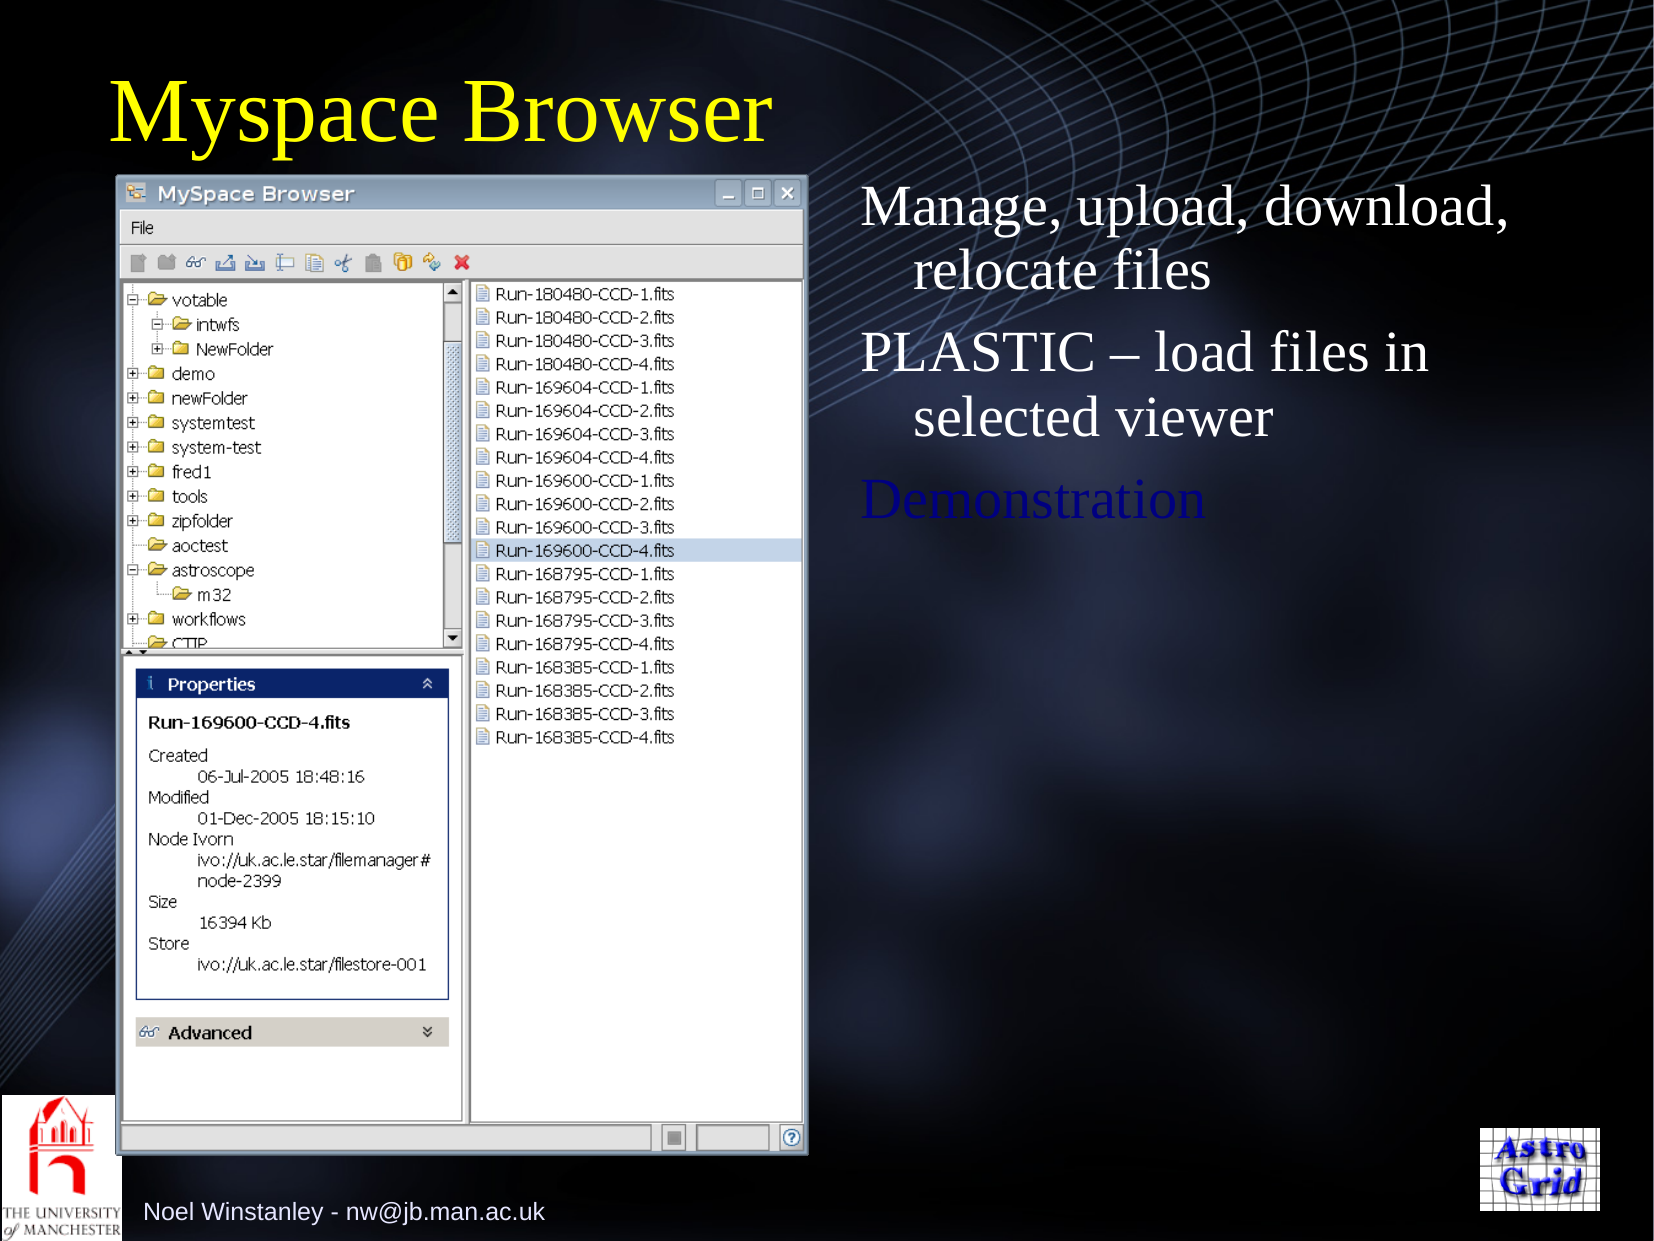

# Myspace Browser
Manage, upload, download, relocate files
PLASTIC – load files in selected viewer
Demonstration